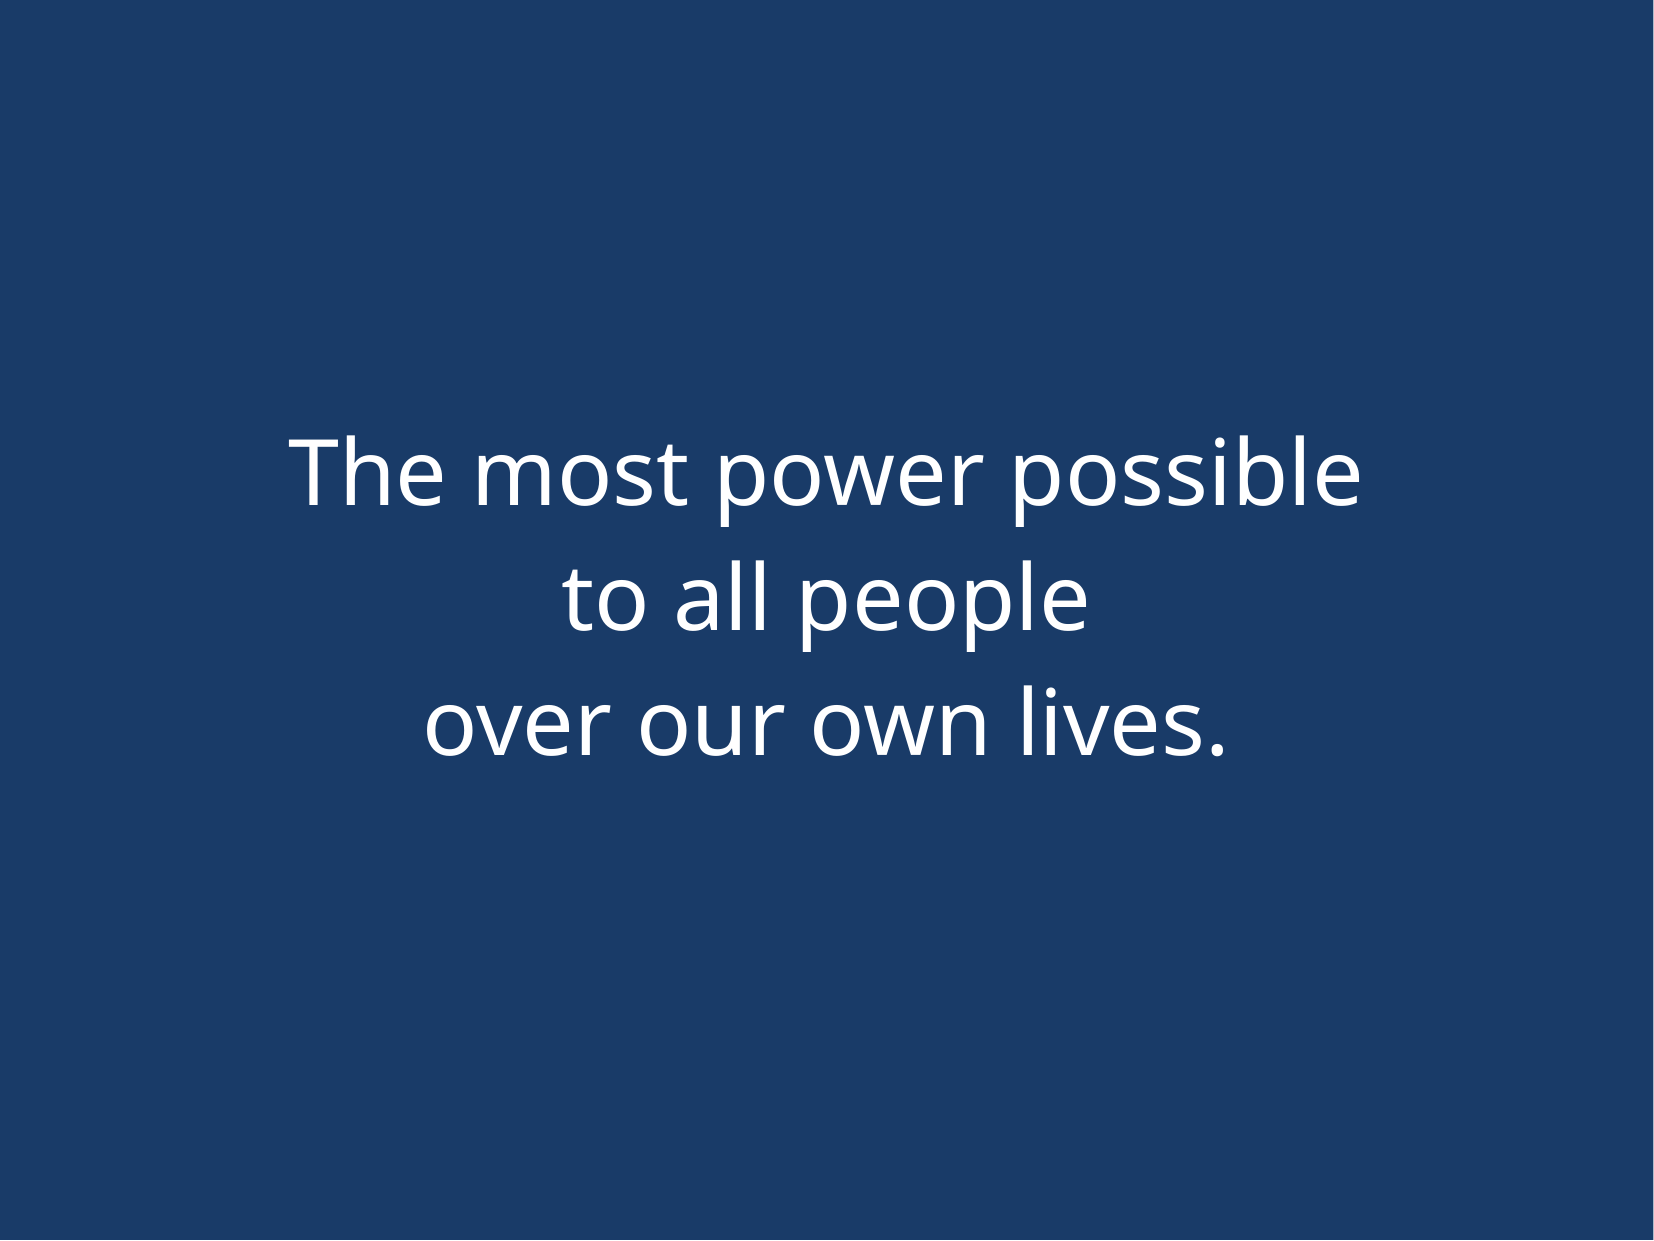

# The most power possible to all people over our own lives.